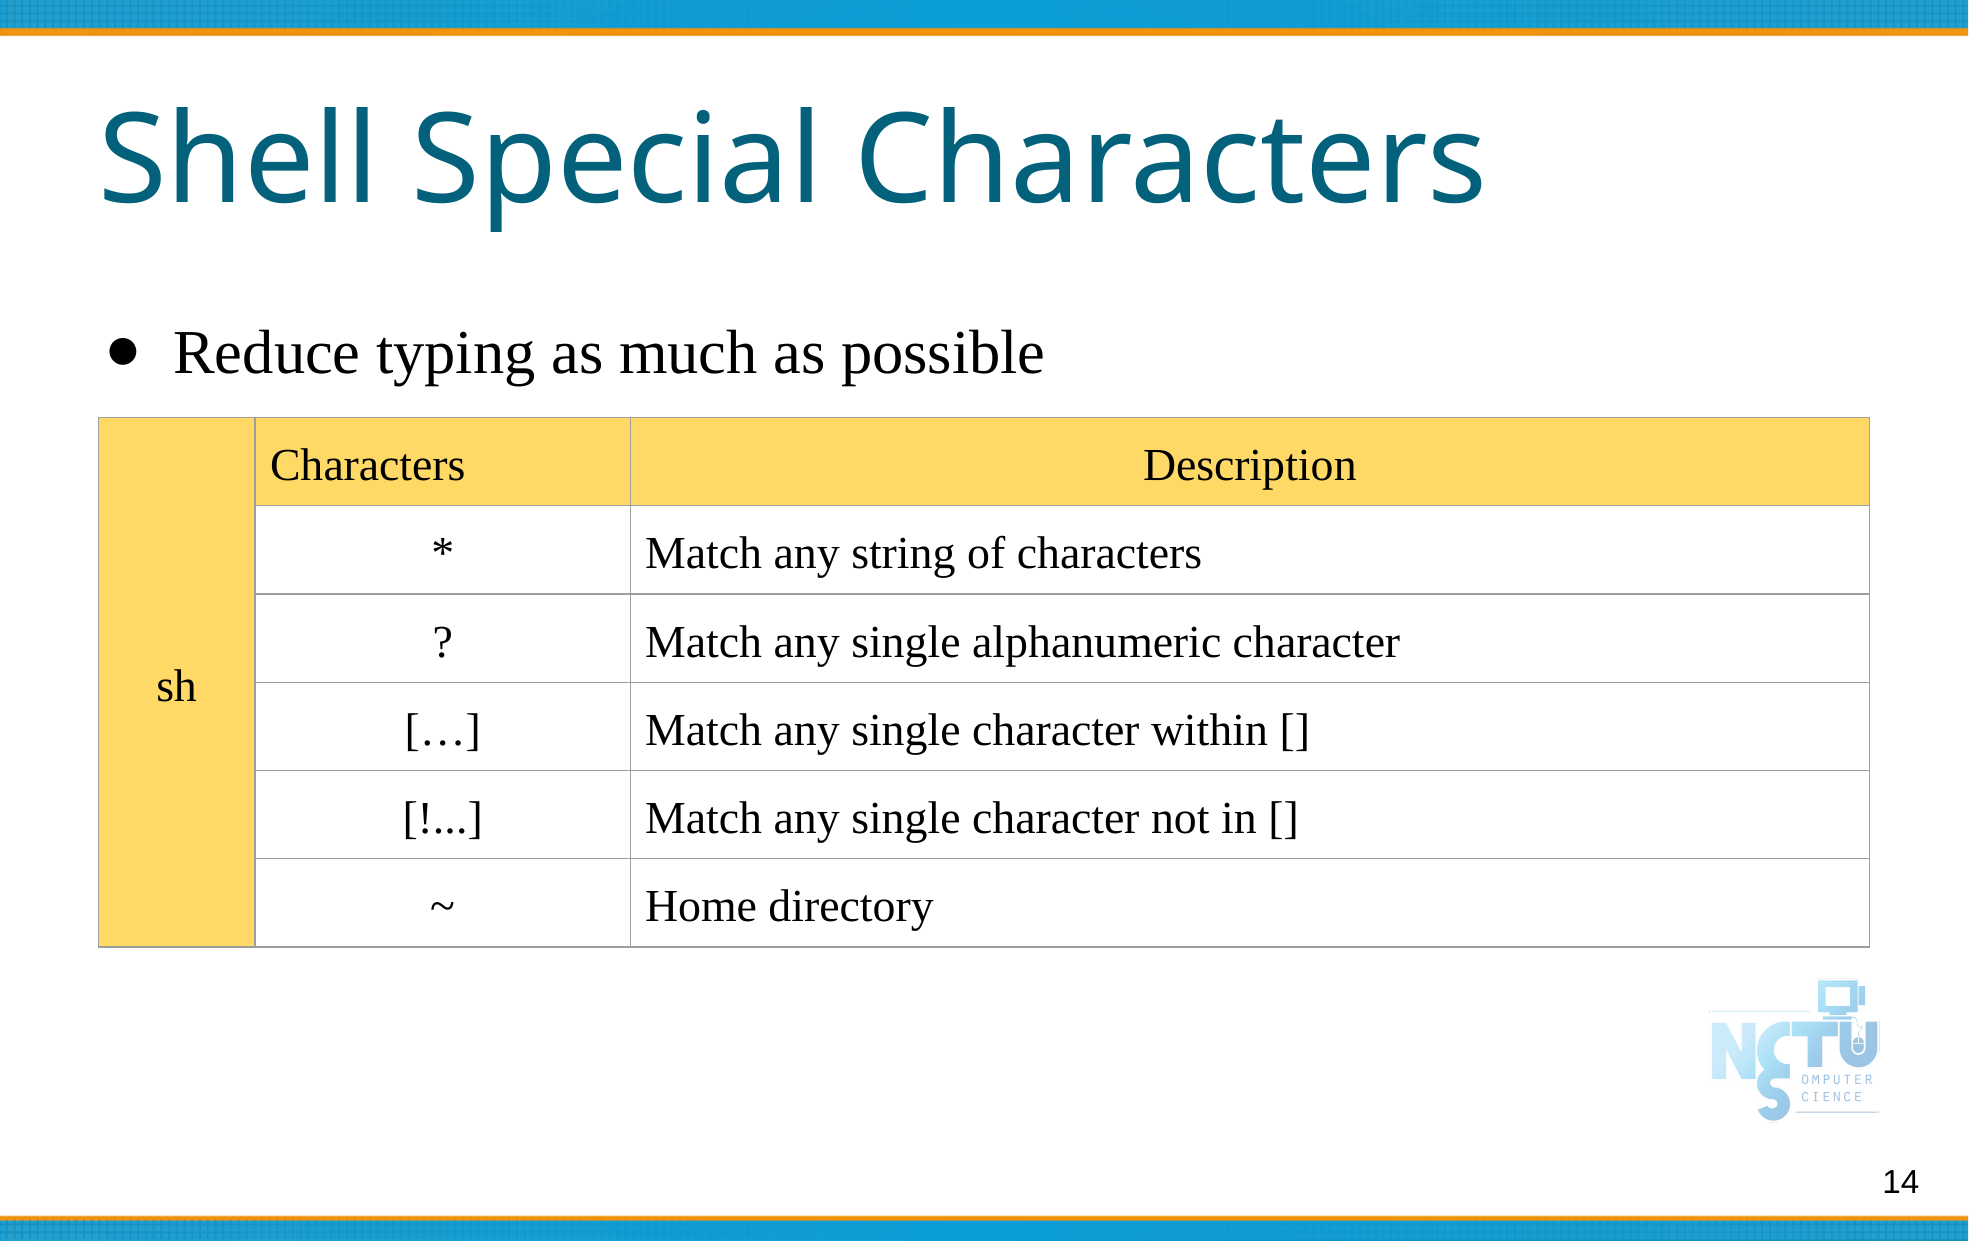

# Shell Special Characters
Reduce typing as much as possible
| sh | Characters | Description |
| --- | --- | --- |
| | \* | Match any string of characters |
| | ? | Match any single alphanumeric character |
| | […] | Match any single character within [] |
| | [!...] | Match any single character not in [] |
| | ~ | Home directory |